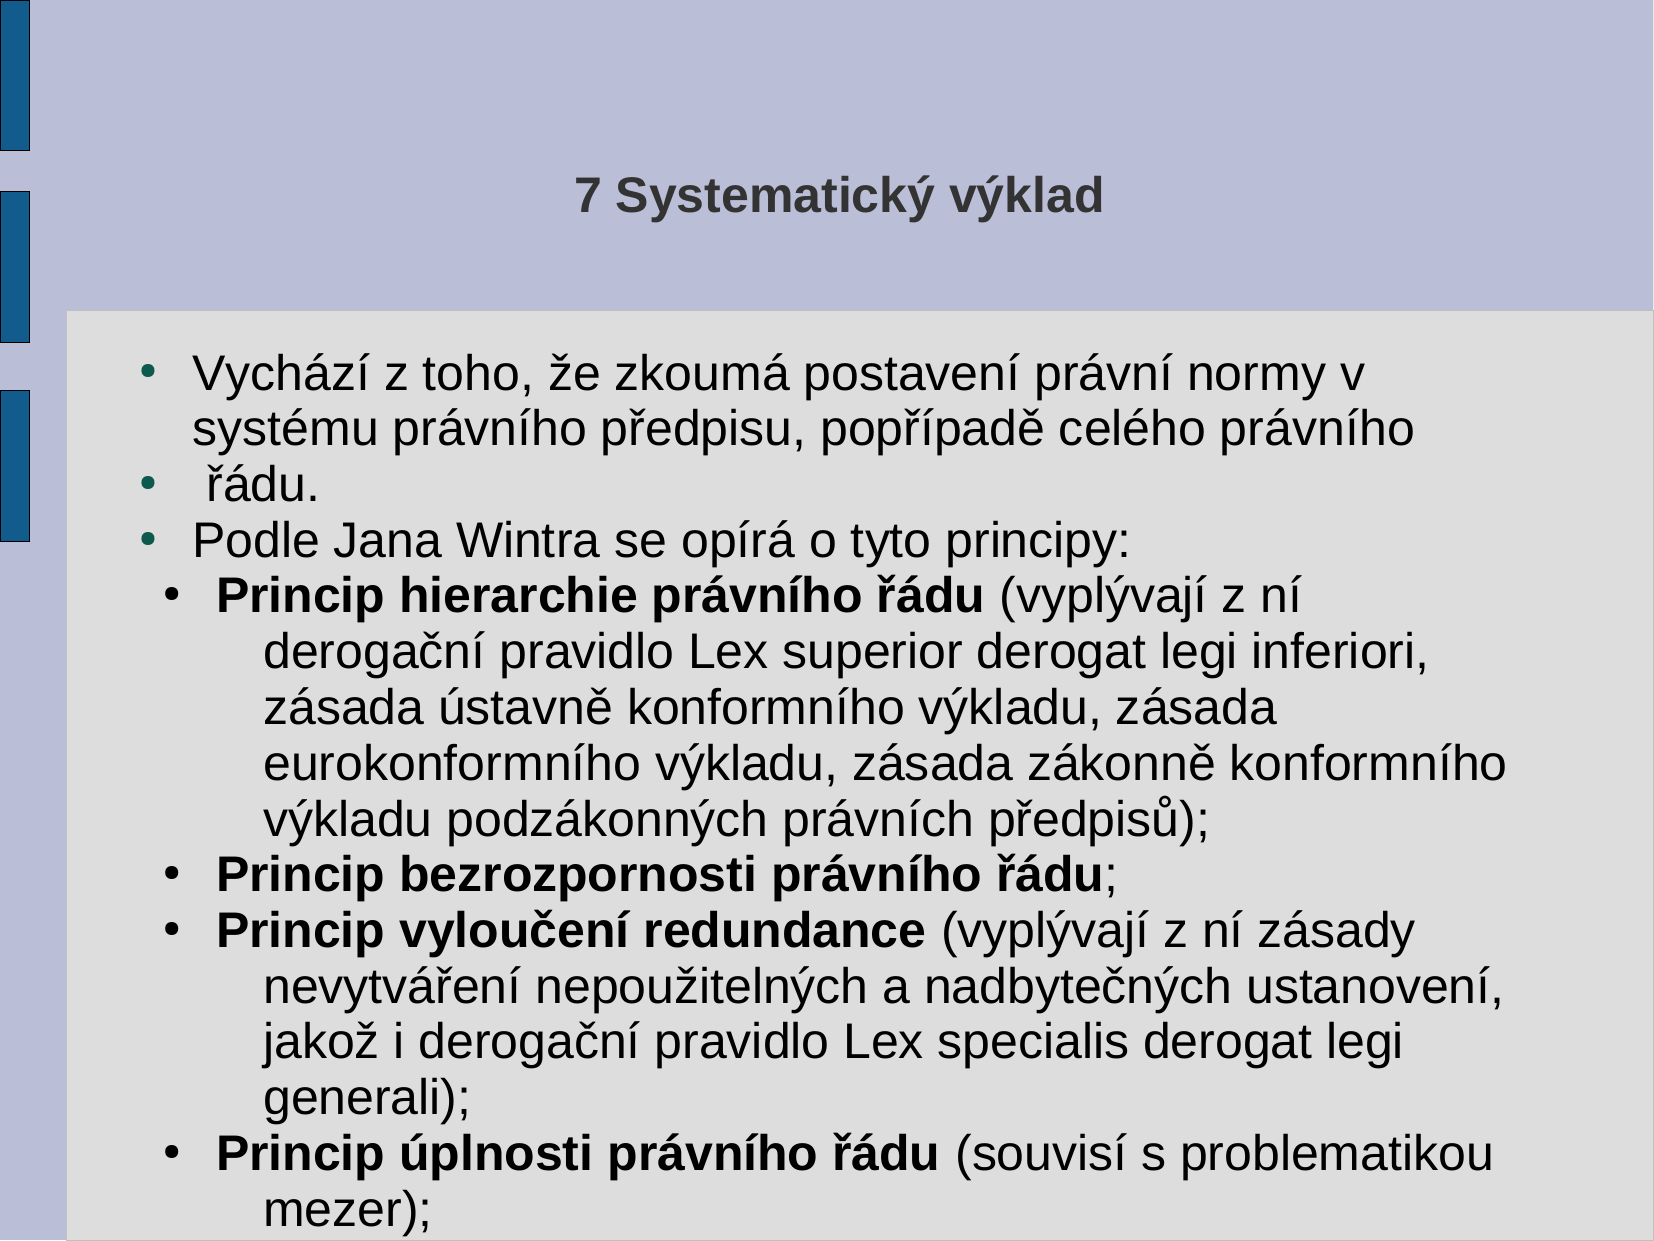

# 7 Systematický výklad
Vychází z toho, že zkoumá postavení právní normy v systému právního předpisu, popřípadě celého právního
 řádu.
Podle Jana Wintra se opírá o tyto principy:
Princip hierarchie právního řádu (vyplývají z ní derogační pravidlo Lex superior derogat legi inferiori, zásada ústavně konformního výkladu, zásada eurokonformního výkladu, zásada zákonně konformního výkladu podzákonných právních předpisů);
Princip bezrozpornosti právního řádu;
Princip vyloučení redundance (vyplývají z ní zásady nevytváření nepoužitelných a nadbytečných ustanovení, jakož i derogační pravidlo Lex specialis derogat legi generali);
Princip úplnosti právního řádu (souvisí s problematikou mezer);